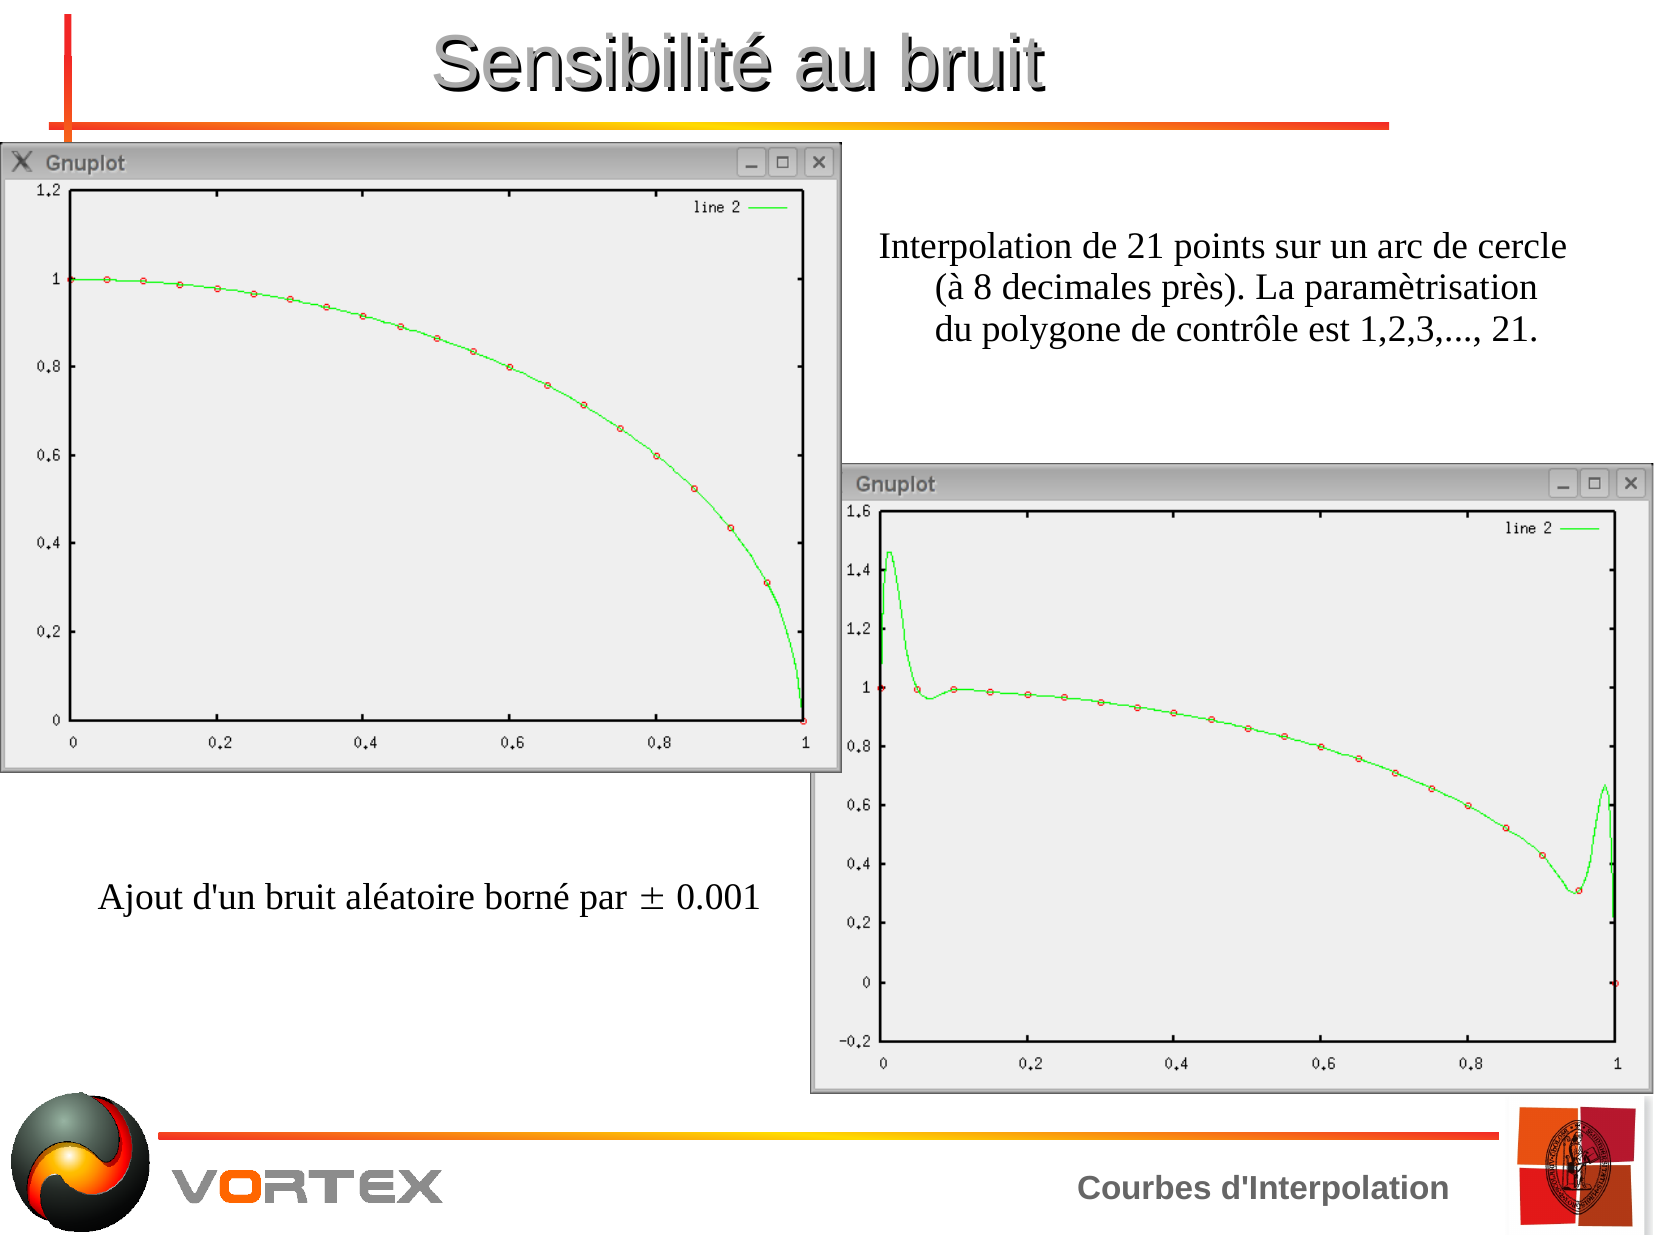

# Sensibilité au bruit
Interpolation de 21 points sur un arc de cercle (à 8 decimales près). La paramètrisation du polygone de contrôle est 1,2,3,..., 21.
Ajout d'un bruit aléatoire borné par  0.001